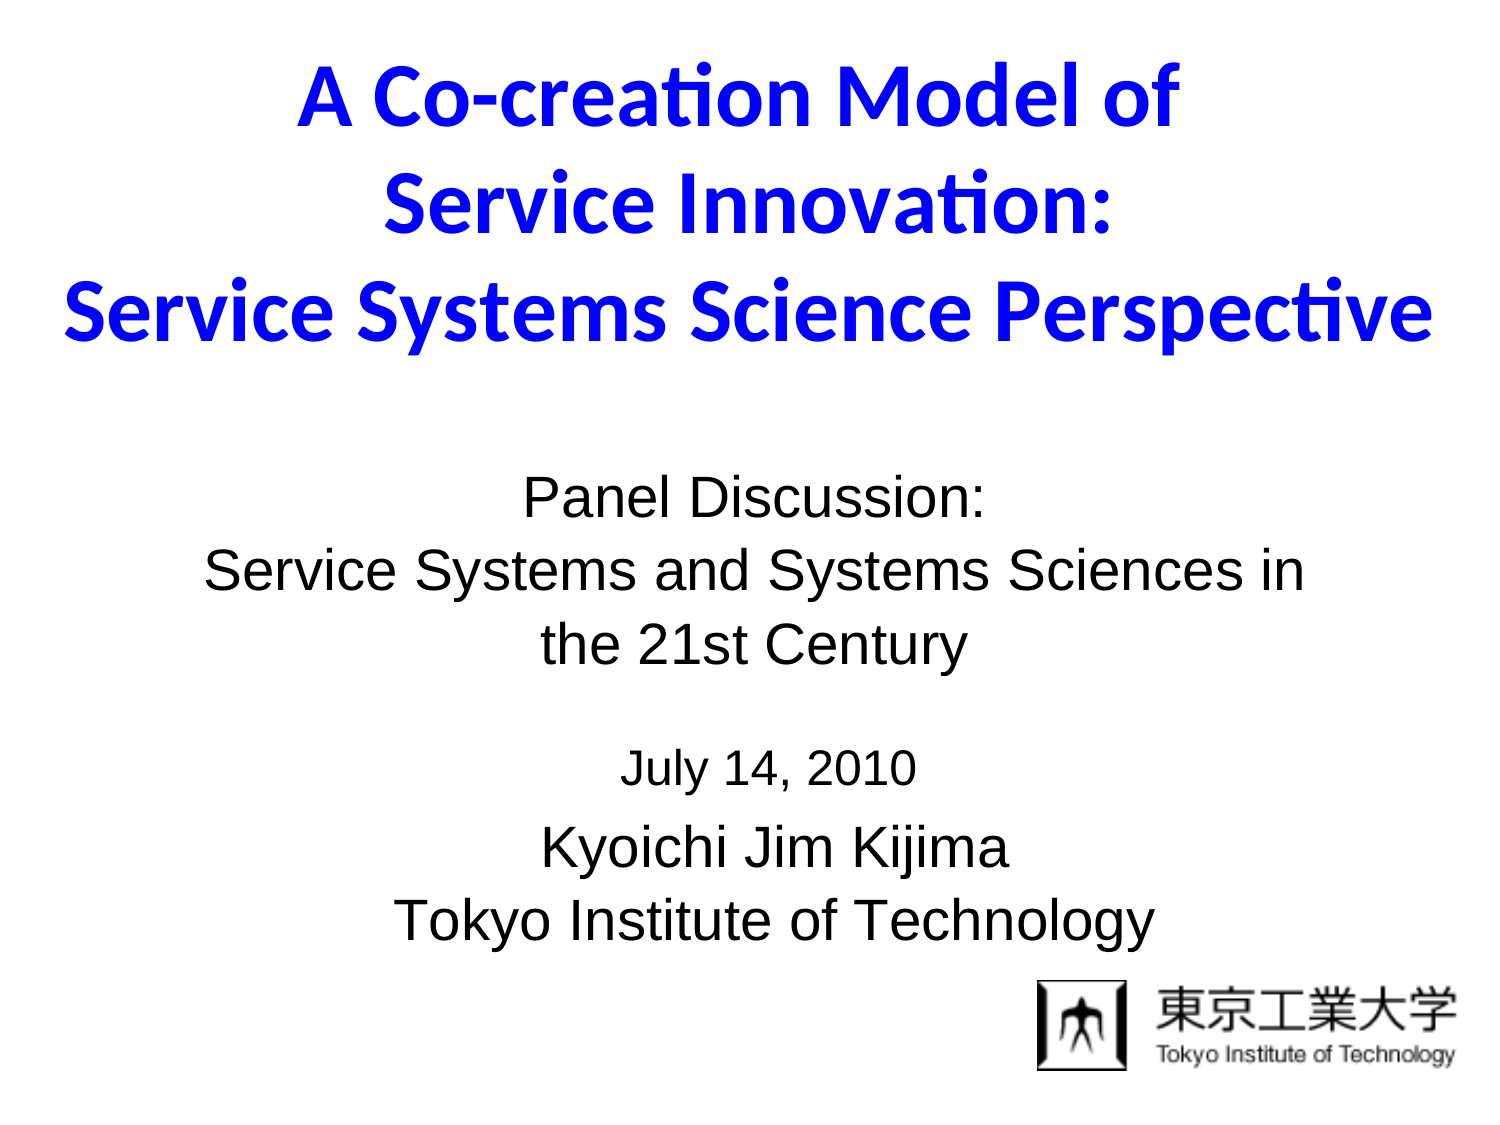

# A Co-creation Model of Service Innovation: Service Systems Science Perspective
Panel Discussion:
Service Systems and Systems Sciences in the 21st Century
July 14, 2010
Kyoichi Jim Kijima
Tokyo Institute of Technology